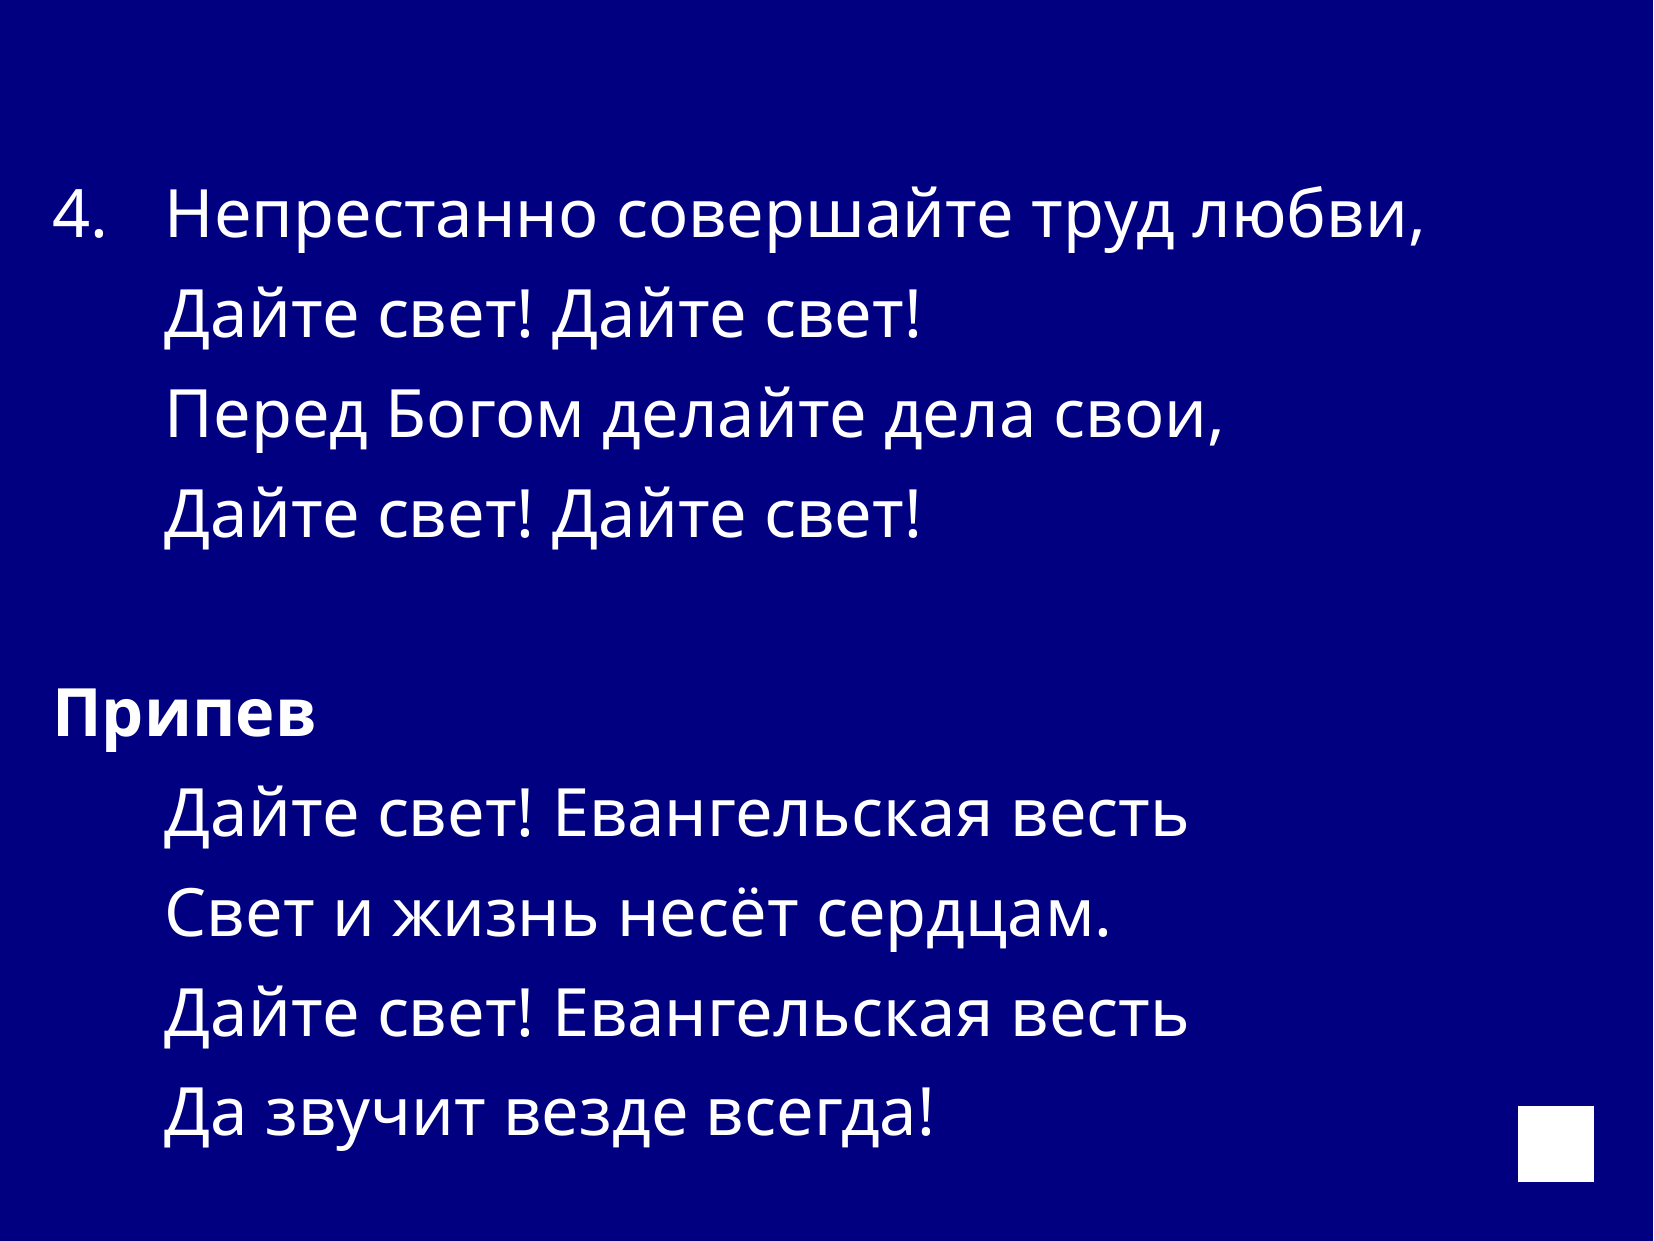

4.	Непрестанно совершайте труд любви,
	Дайте свет! Дайте свет!
	Перед Богом делайте дела свои,
	Дайте свет! Дайте свет!
Припев
	Дайте свет! Евангельская весть
	Свет и жизнь несёт сердцам.
	Дайте свет! Евангельская весть
	Да звучит везде всегда!